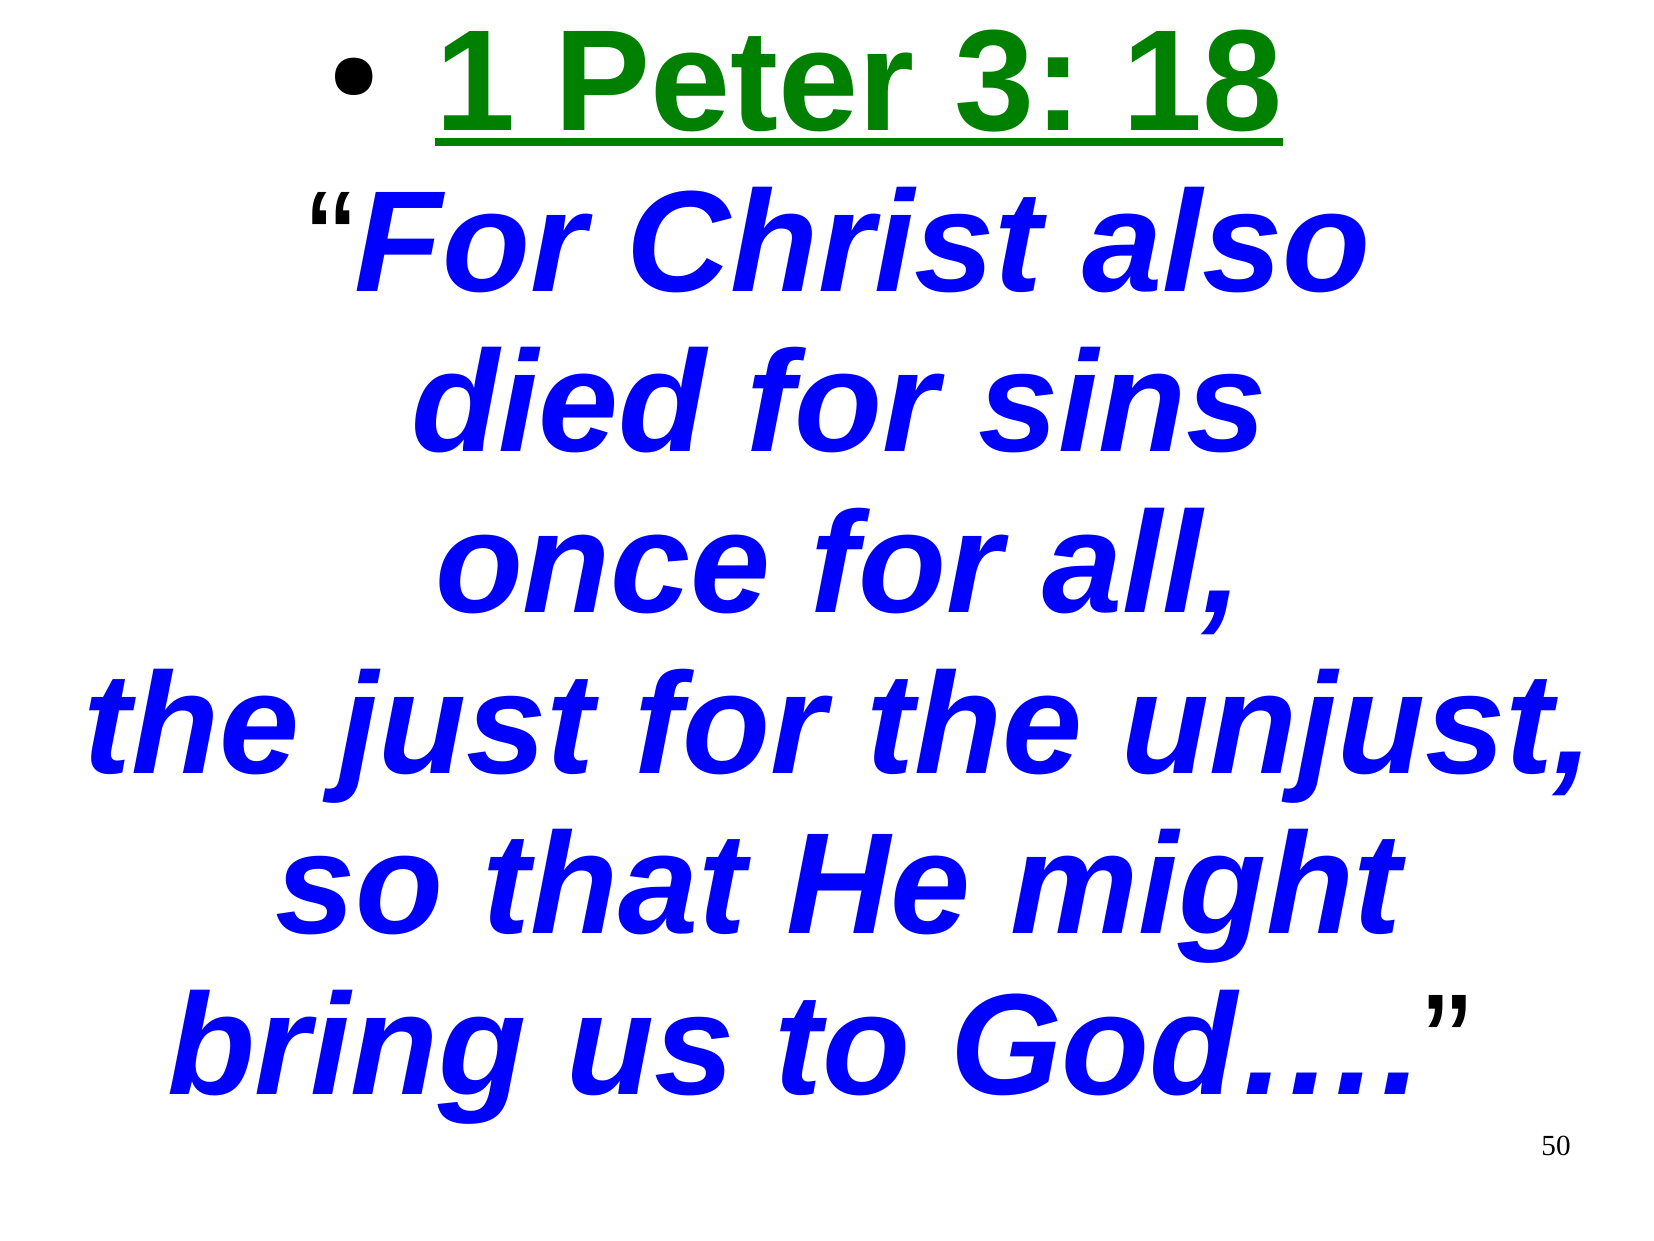

# 1 Peter 3: 18 “For Christ also died for sins once for all, the just for the unjust, so that He might bring us to God….”
50